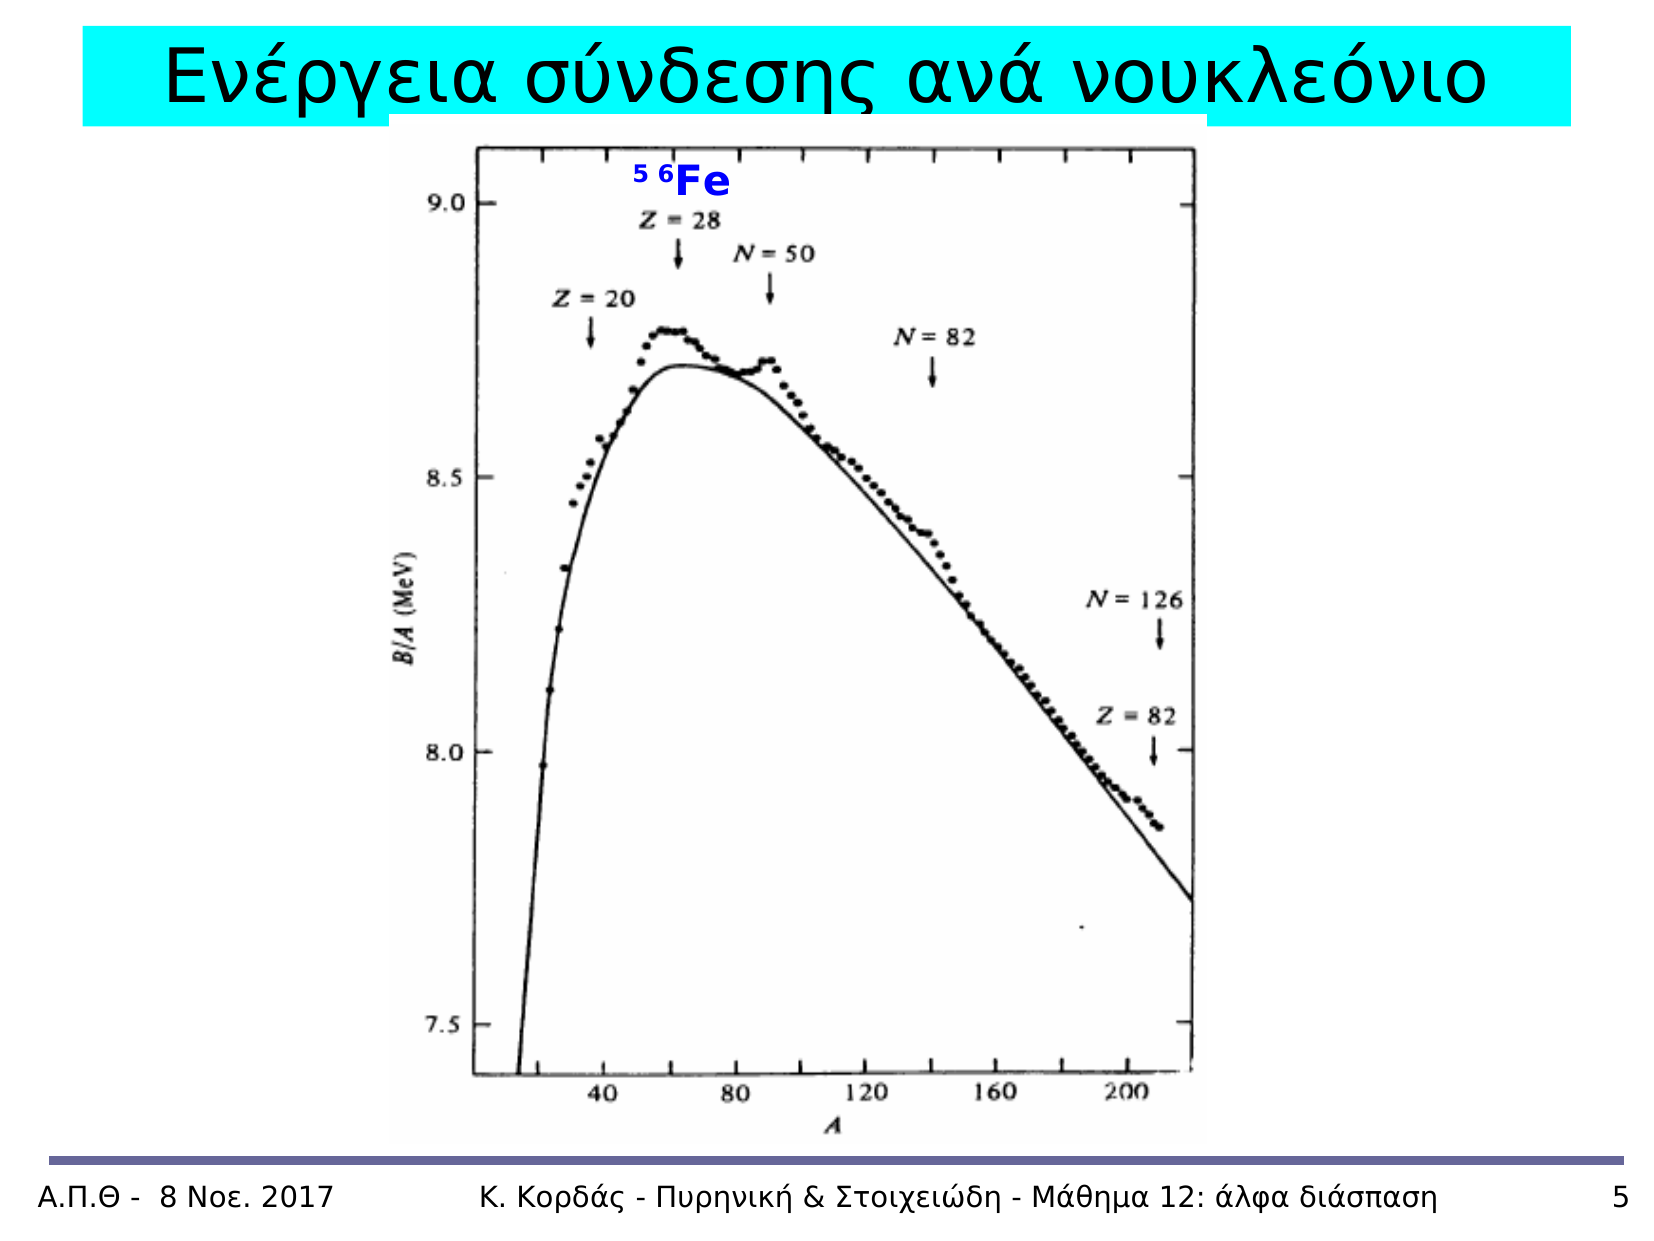

# Ενέργεια σύνδεσης ανά νουκλεόνιο
5 6Fe
Α.Π.Θ - 8 Νοε. 2017
Κ. Κορδάς - Πυρηνική & Στοιχειώδη - Μάθημα 12: άλφα διάσπαση
5